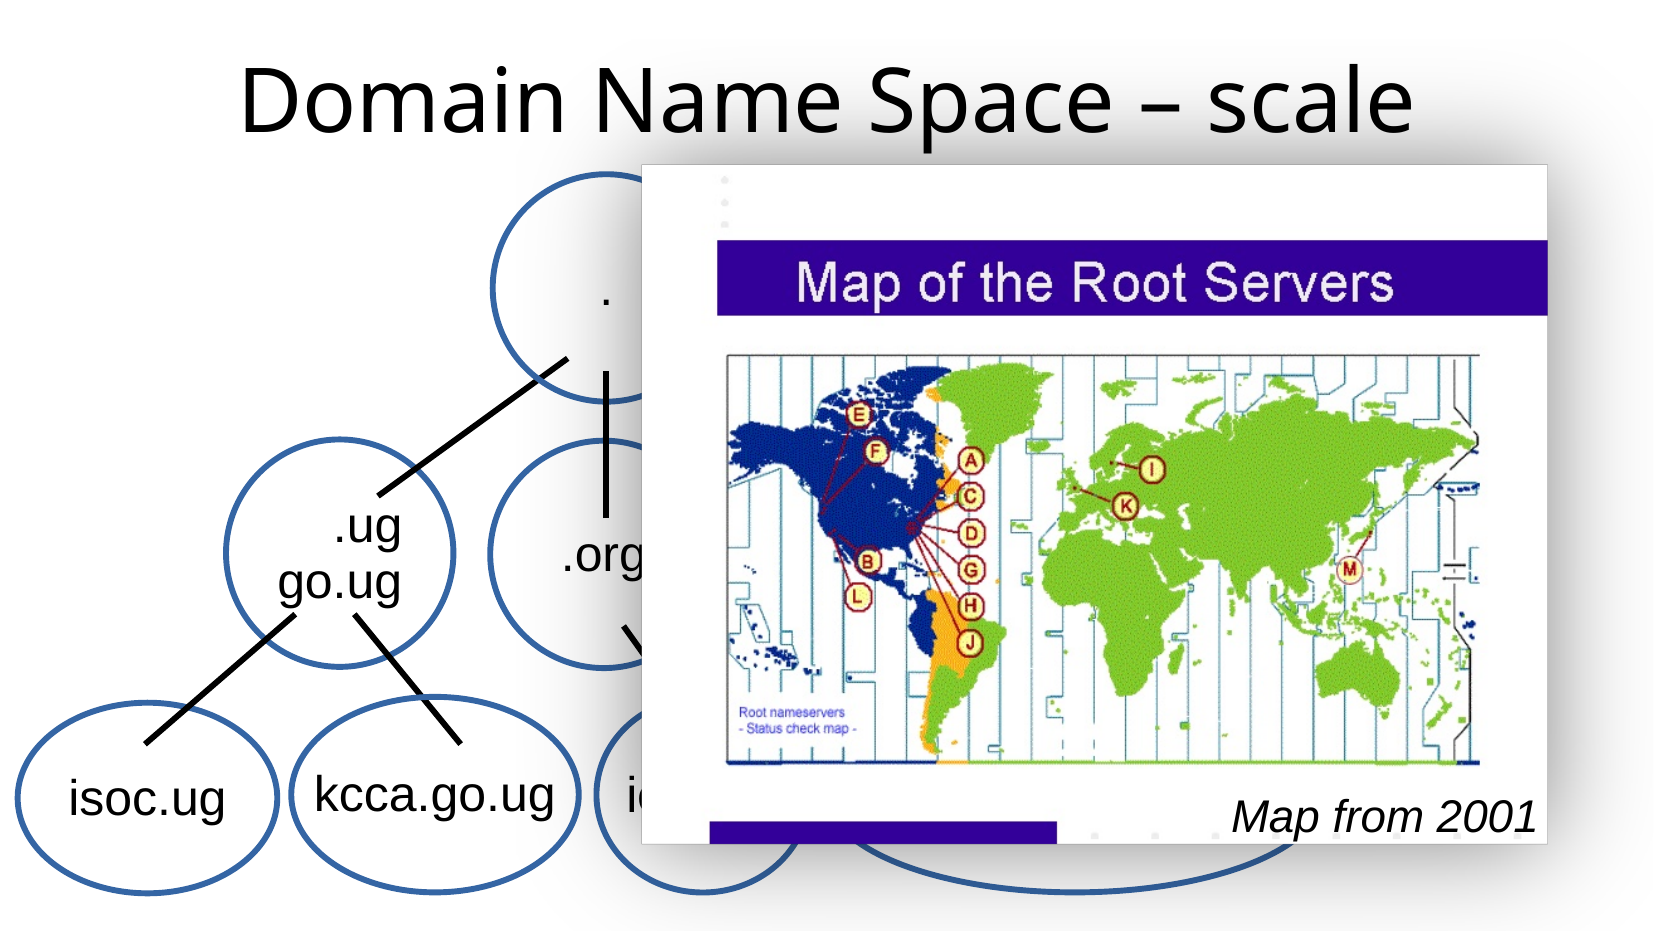

# Domain Name Space – scale
.
 	13 root servers
.ug
go.ug
.africa
.org
kcca.go.ug
internetsummit.africa
ietf.org
isoc.ug
Map from 2001